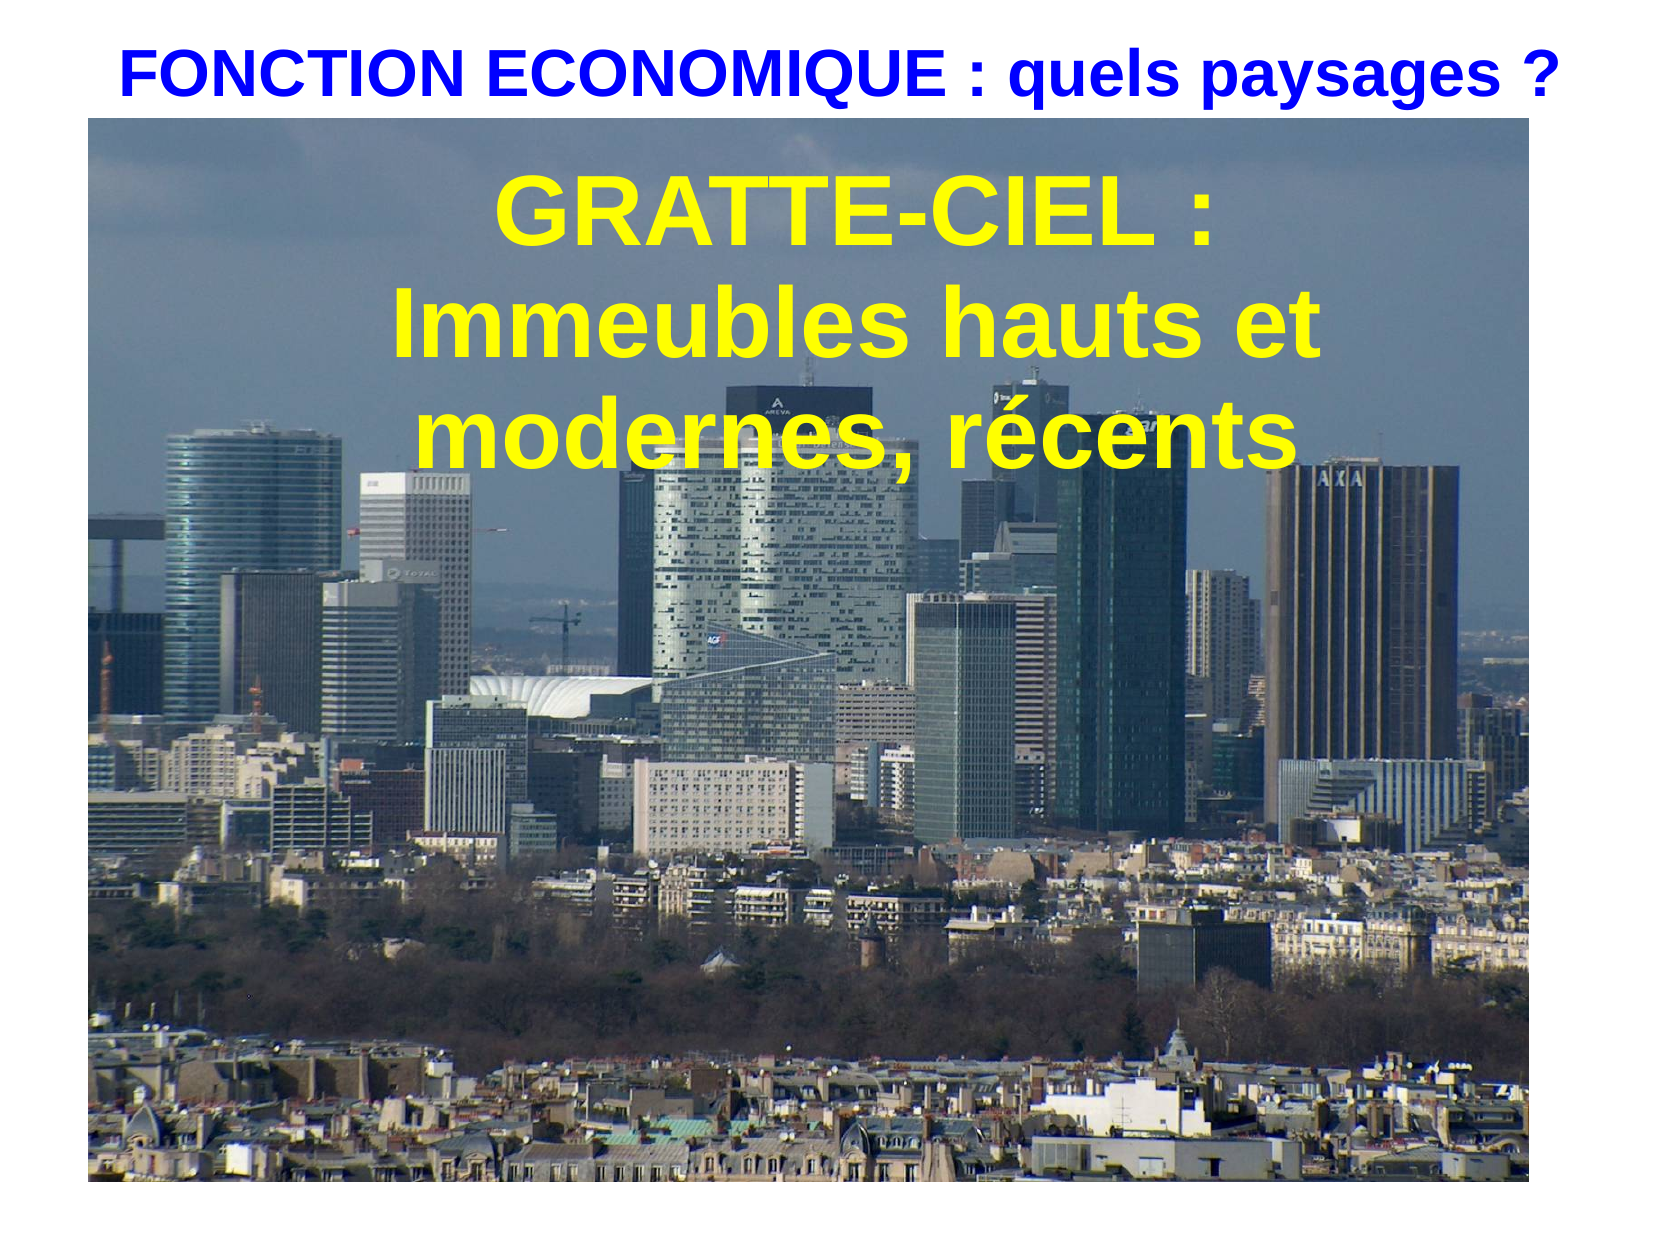

# FONCTION ECONOMIQUE : quels paysages ?
GRATTE-CIEL :
Immeubles hauts et modernes, récents